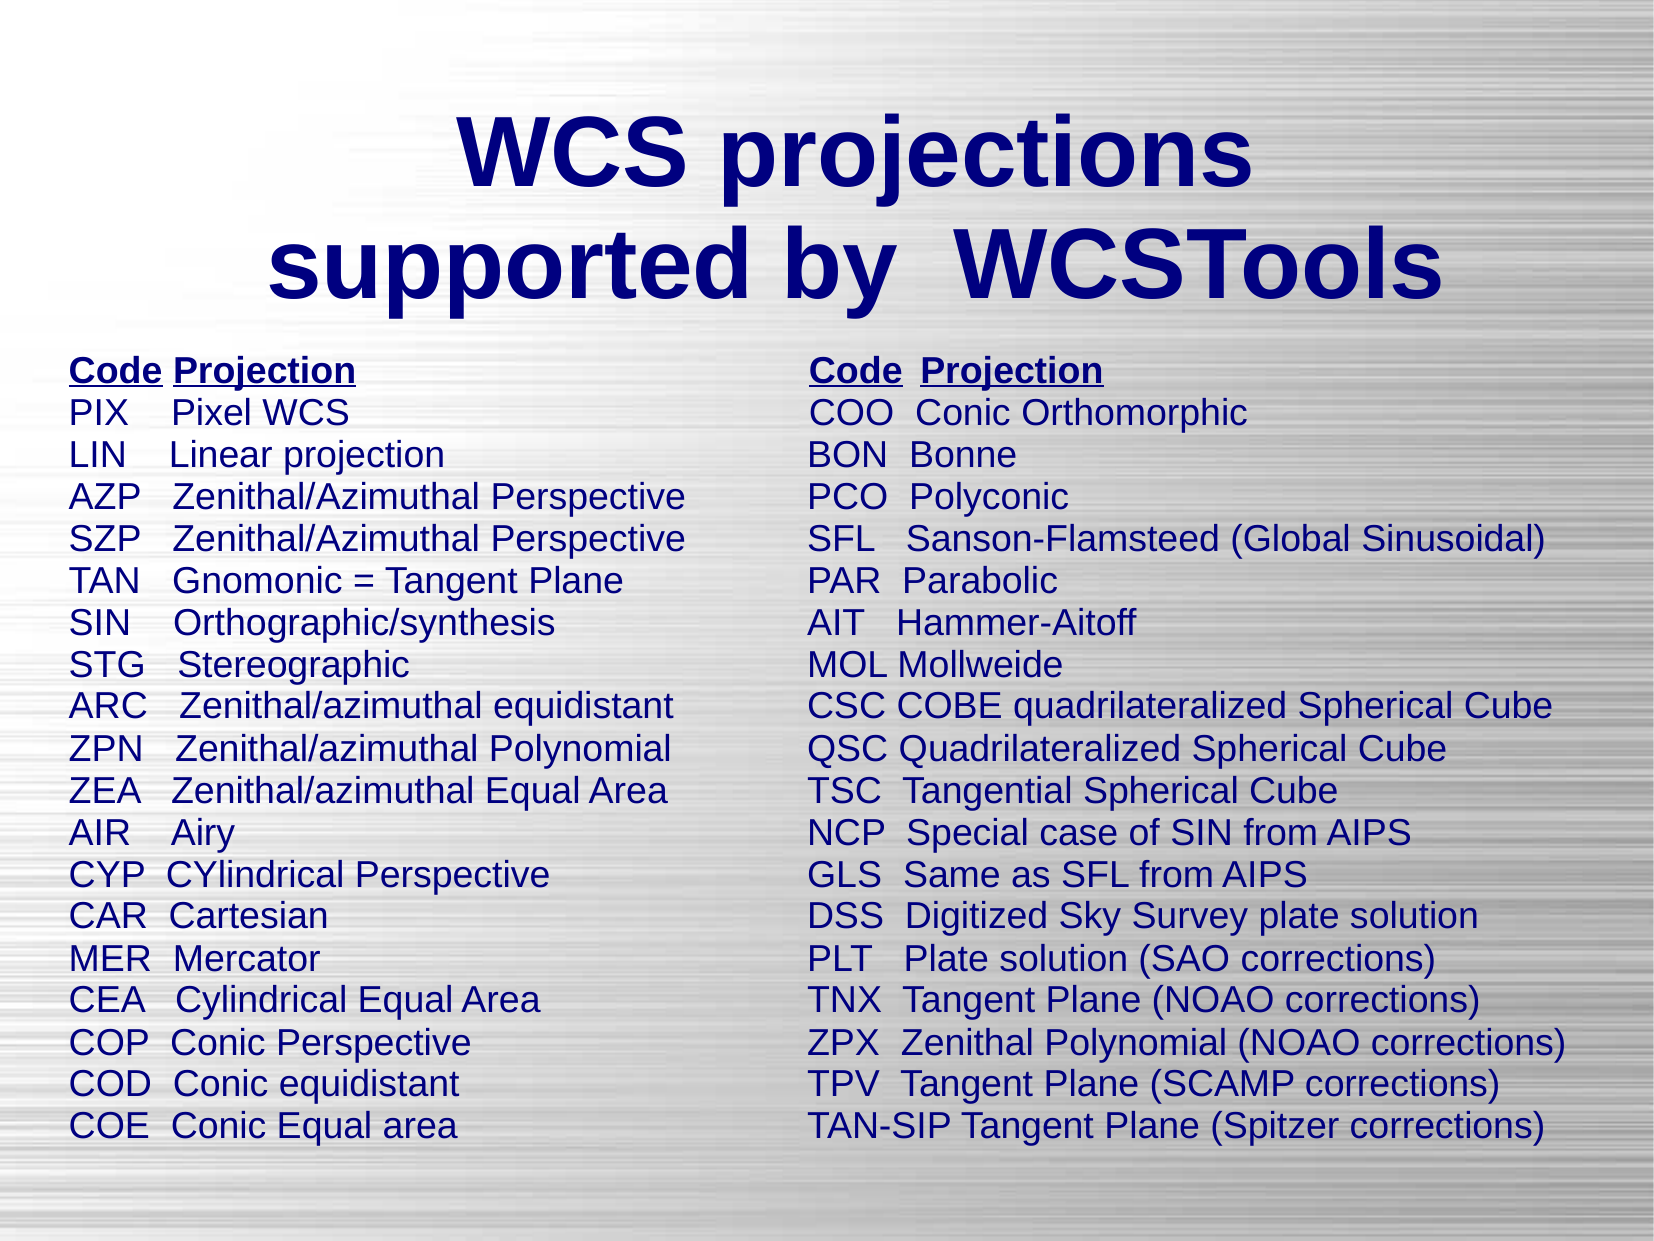

WCS projections
supported by WCSTools
Code Projection		Code	Projection
PIX Pixel WCS	COO Conic Orthomorphic
LIN Linear projection		BON Bonne
AZP Zenithal/Azimuthal Perspective		PCO Polyconic
SZP Zenithal/Azimuthal Perspective		SFL Sanson-Flamsteed (Global Sinusoidal)
TAN Gnomonic = Tangent Plane		PAR Parabolic
SIN Orthographic/synthesis		AIT Hammer-Aitoff
STG Stereographic		MOL Mollweide
ARC Zenithal/azimuthal equidistant		CSC COBE quadrilateralized Spherical Cube
ZPN Zenithal/azimuthal Polynomial		QSC Quadrilateralized Spherical Cube
ZEA Zenithal/azimuthal Equal Area		TSC Tangential Spherical Cube
AIR Airy		NCP Special case of SIN from AIPS
CYP CYlindrical Perspective		GLS Same as SFL from AIPS
CAR Cartesian		DSS Digitized Sky Survey plate solution
MER Mercator		PLT Plate solution (SAO corrections)
CEA Cylindrical Equal Area		TNX Tangent Plane (NOAO corrections)
COP Conic Perspective		ZPX Zenithal Polynomial (NOAO corrections)
COD Conic equidistant		TPV Tangent Plane (SCAMP corrections)
COE Conic Equal area		TAN-SIP Tangent Plane (Spitzer corrections)